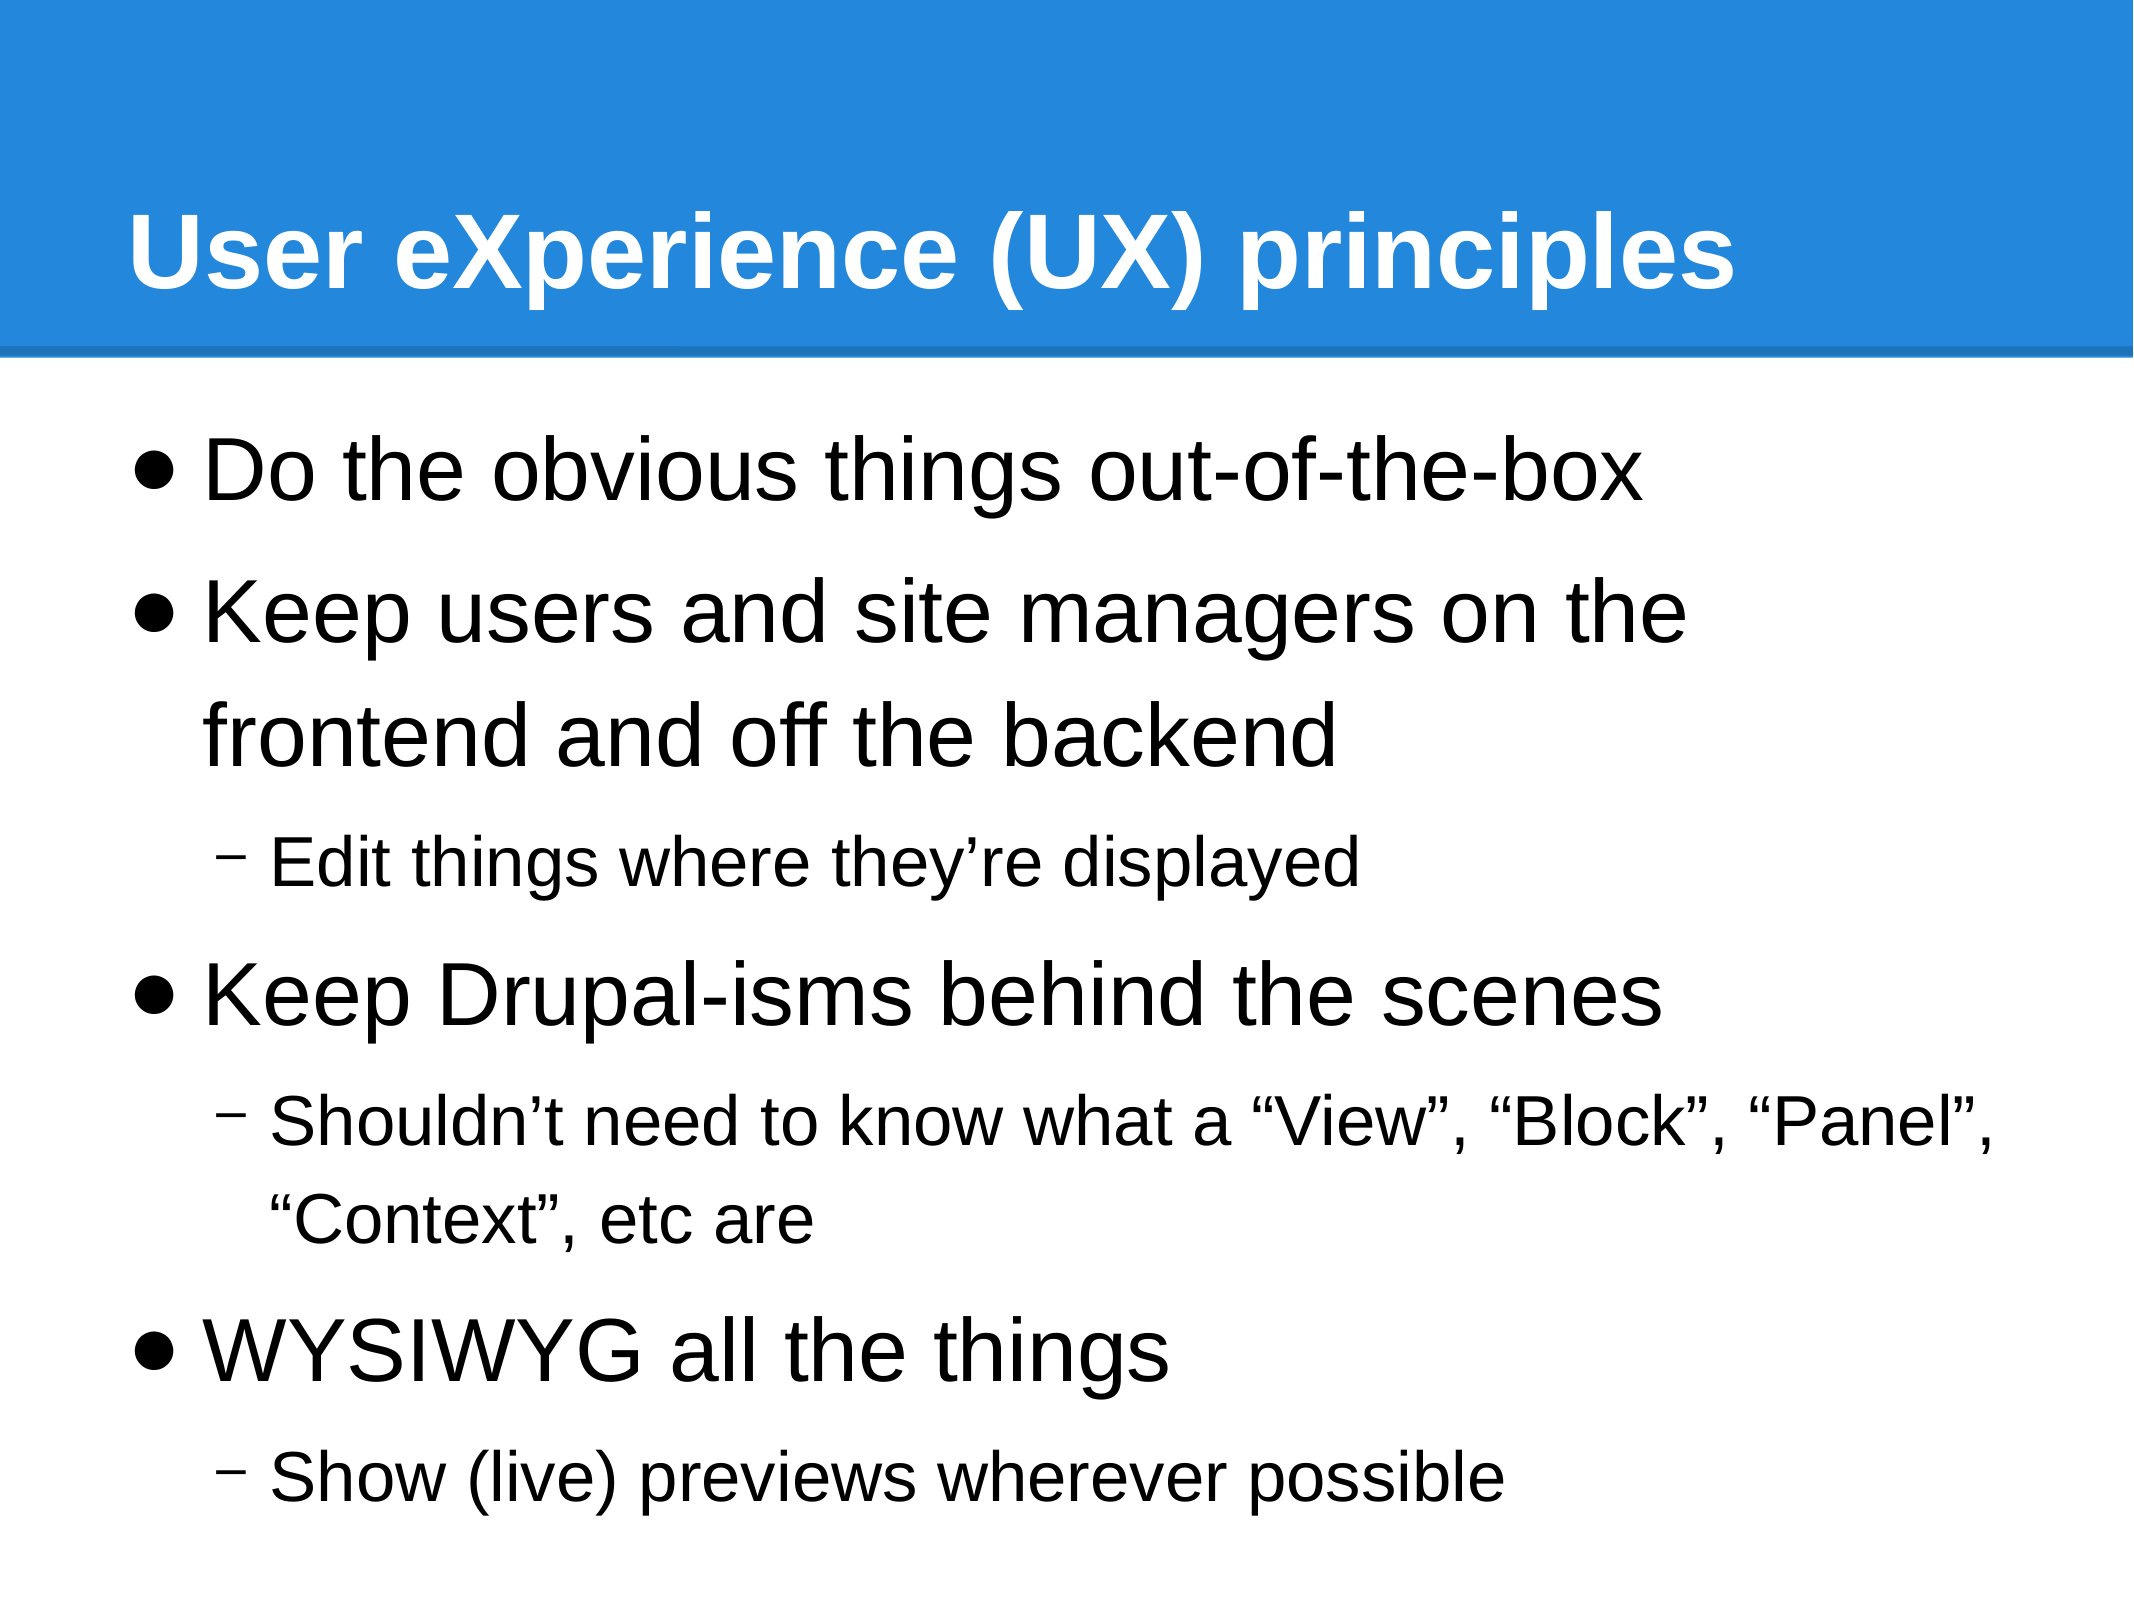

# User eXperience (UX) principles
Do the obvious things out-of-the-box
Keep users and site managers on the frontend and off the backend
Edit things where they’re displayed
Keep Drupal-isms behind the scenes
Shouldn’t need to know what a “View”, “Block”, “Panel”, “Context”, etc are
WYSIWYG all the things
Show (live) previews wherever possible